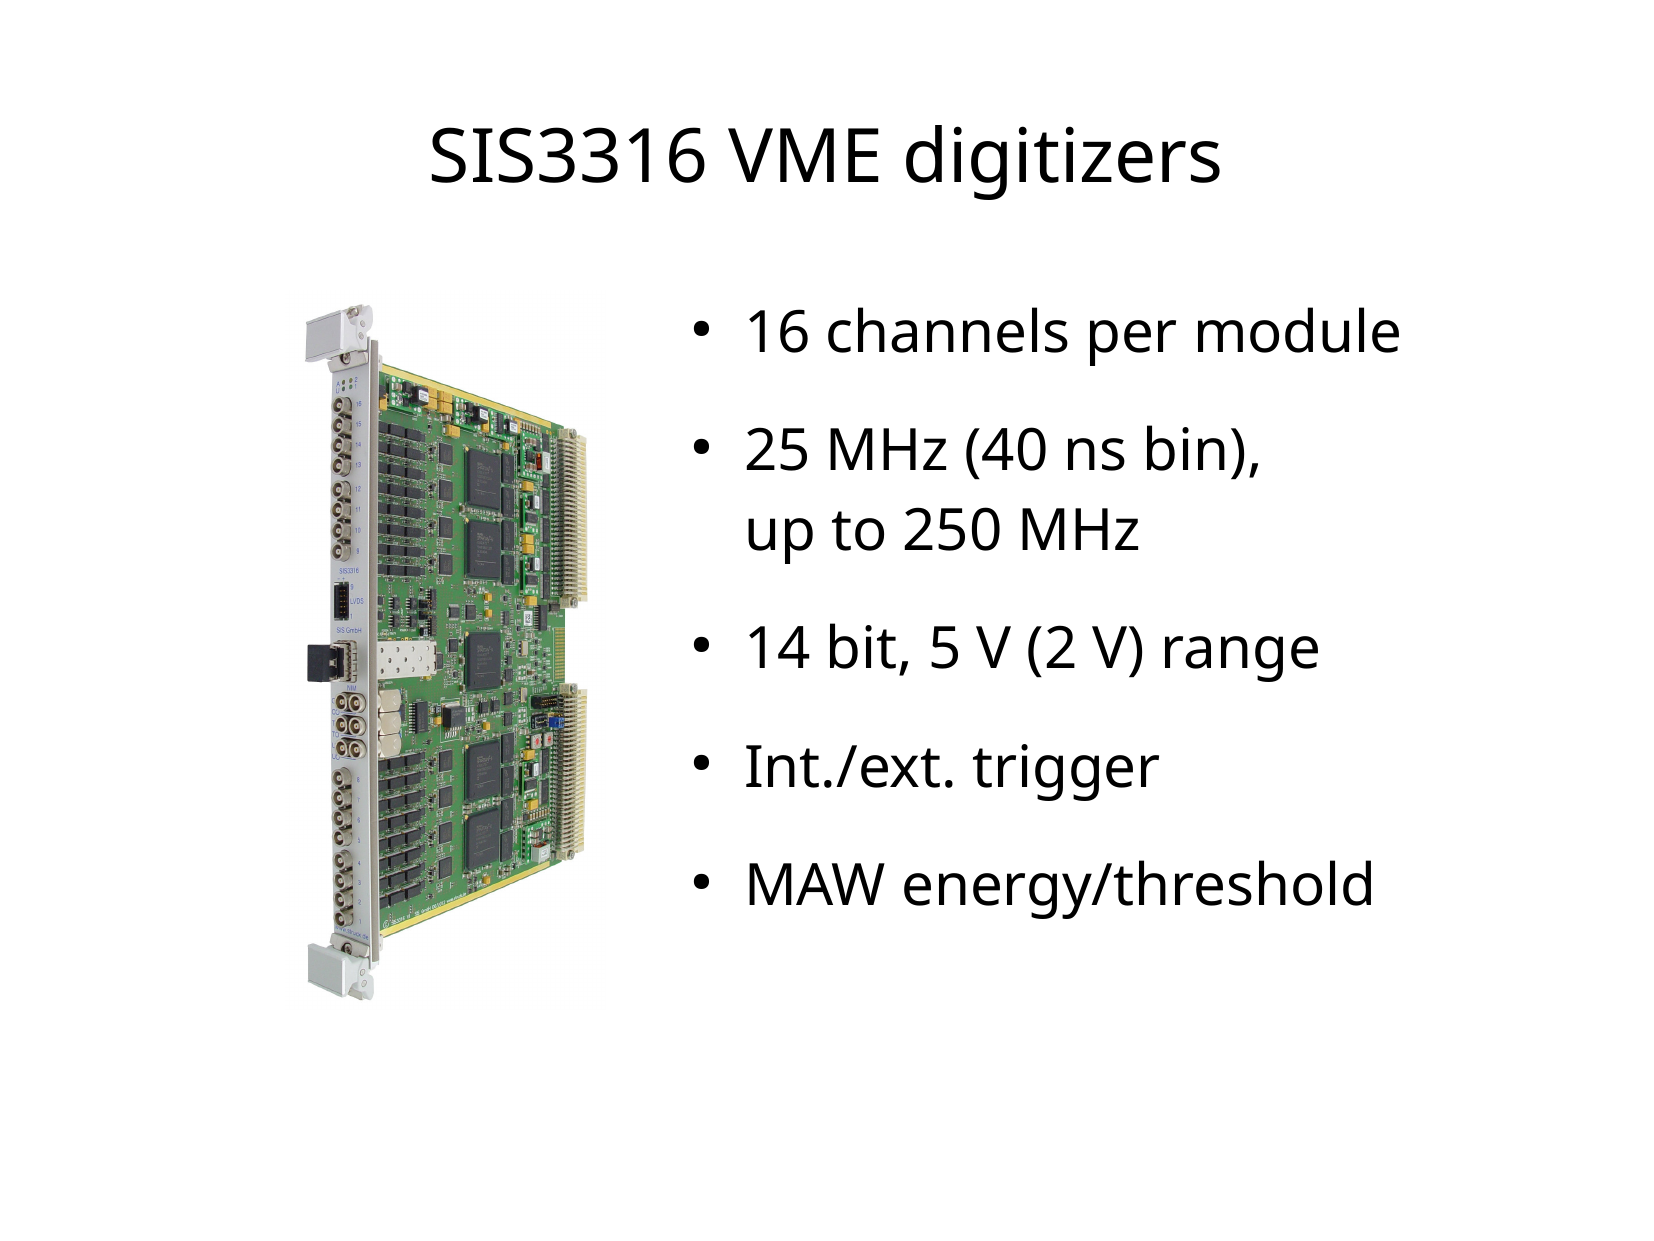

# SIS3316 VME digitizers
16 channels per module
25 MHz (40 ns bin),
up to 250 MHz
14 bit, 5 V (2 V) range
Int./ext. trigger
MAW energy/threshold